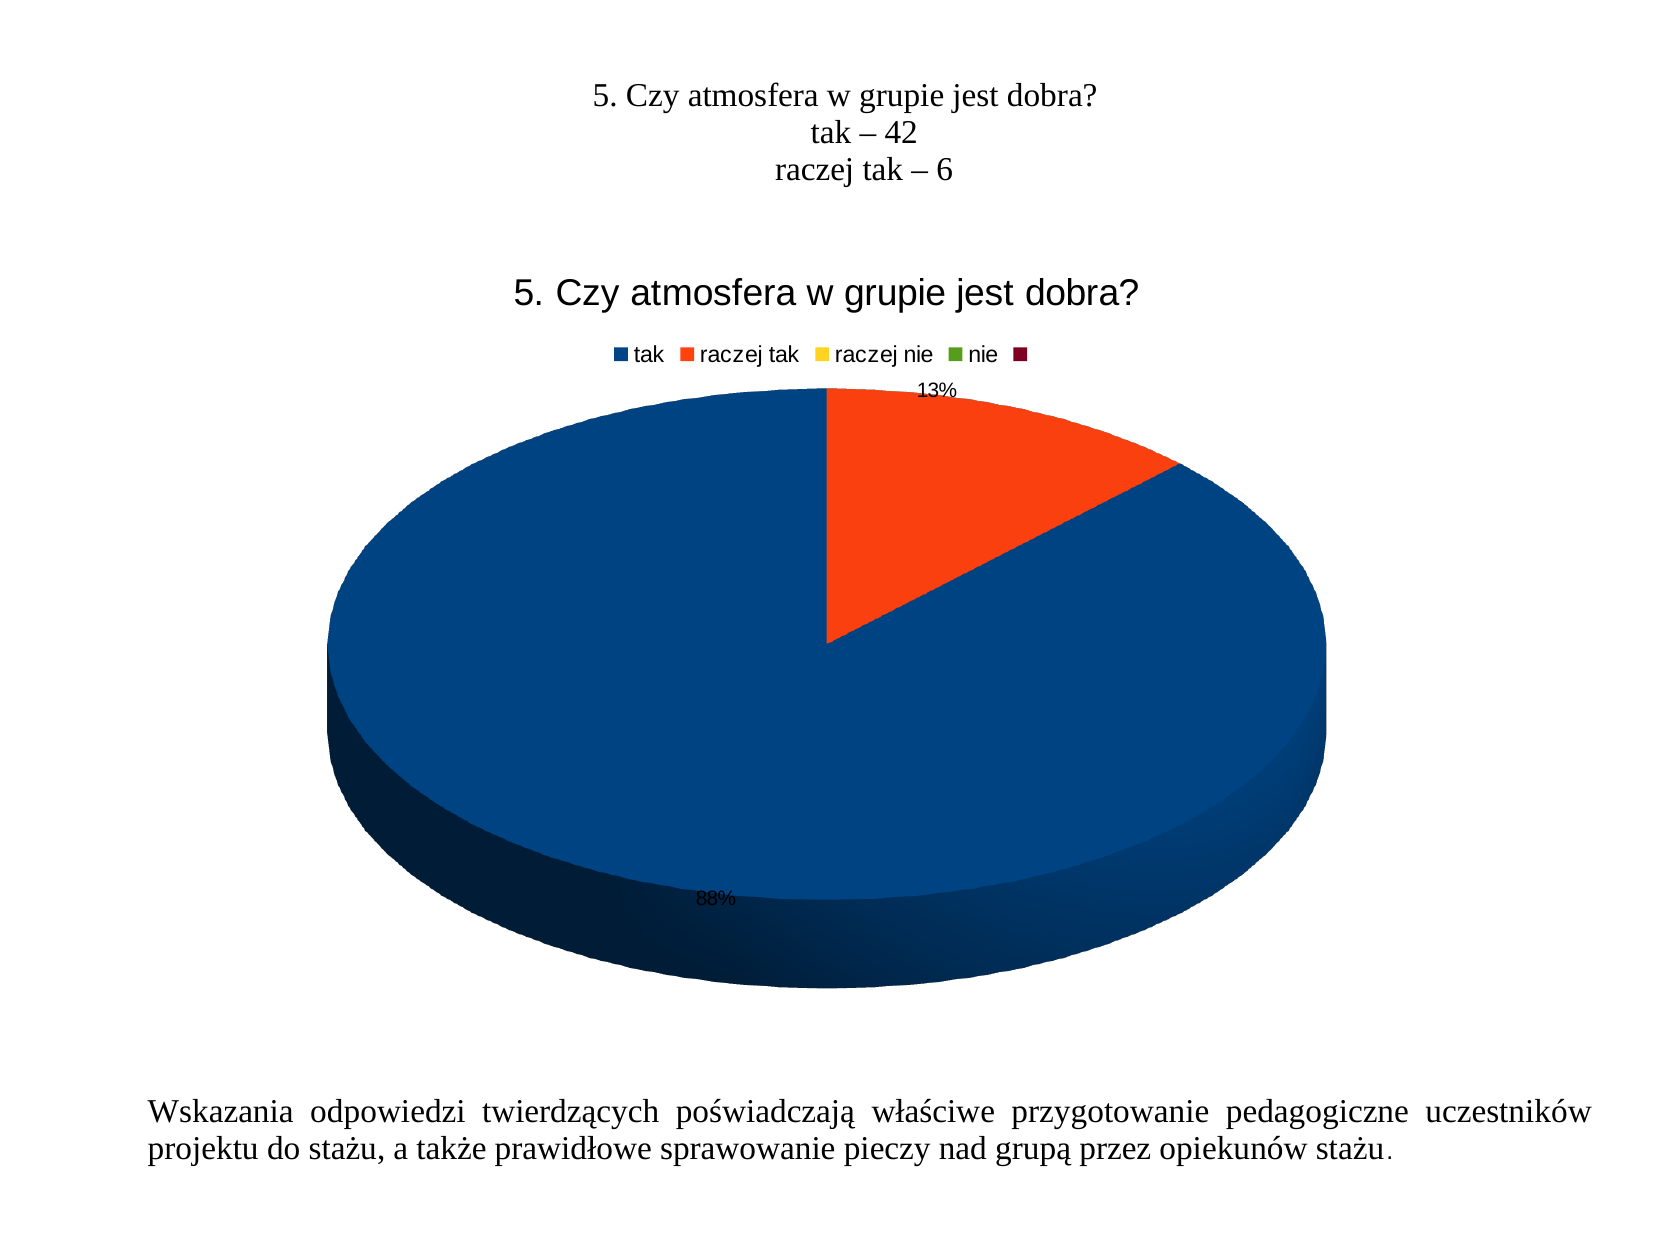

# 5. Czy atmosfera w grupie jest dobra? tak – 42 raczej tak – 6
[unsupported chart]
Wskazania odpowiedzi twierdzących poświadczają właściwe przygotowanie pedagogiczne uczestników projektu do stażu, a także prawidłowe sprawowanie pieczy nad grupą przez opiekunów stażu.